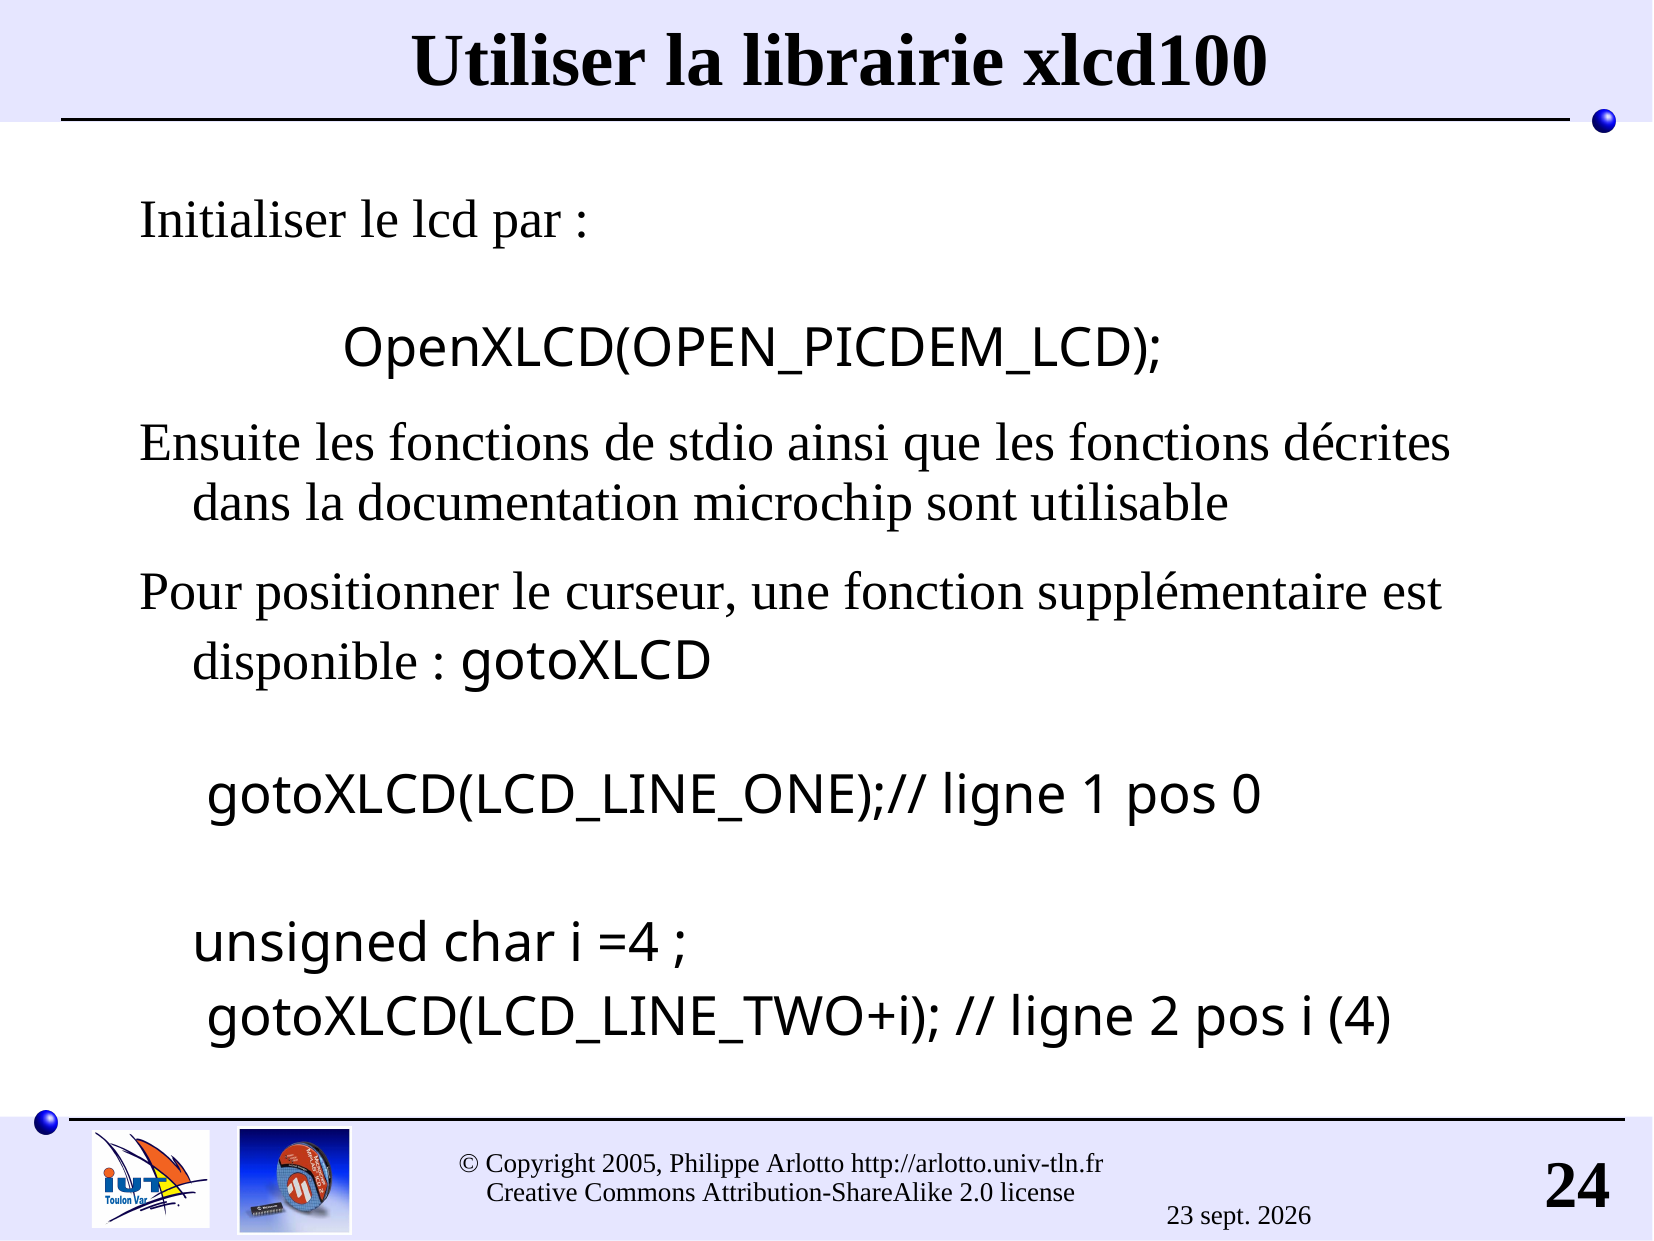

# Utiliser la librairie xlcd100
Initialiser le lcd par :
		OpenXLCD(OPEN_PICDEM_LCD);
Ensuite les fonctions de stdio ainsi que les fonctions décrites
dans la documentation microchip sont utilisable
Pour positionner le curseur, une fonction supplémentaire est disponible : gotoXLCD
 gotoXLCD(LCD_LINE_ONE);// ligne 1 pos 0
unsigned char i =4 ;
 gotoXLCD(LCD_LINE_TWO+i); // ligne 2 pos i (4)